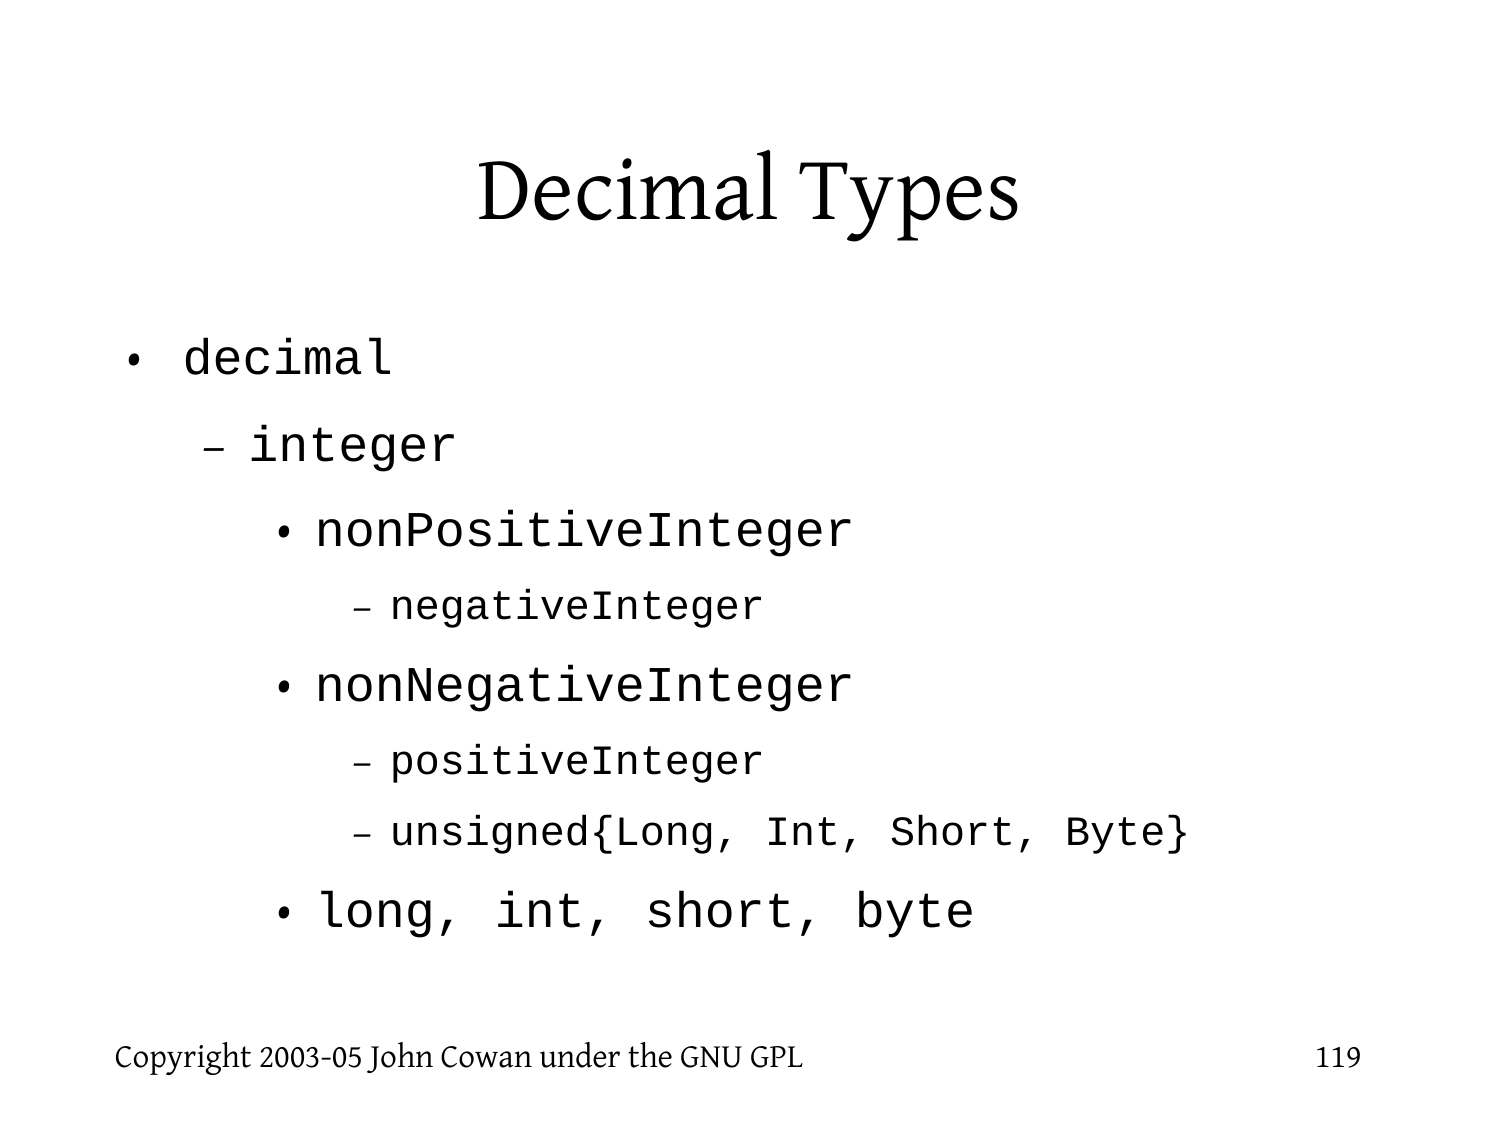

# Decimal Types
decimal
integer
nonPositiveInteger
negativeInteger
nonNegativeInteger
positiveInteger
unsigned{Long, Int, Short, Byte}
long, int, short, byte